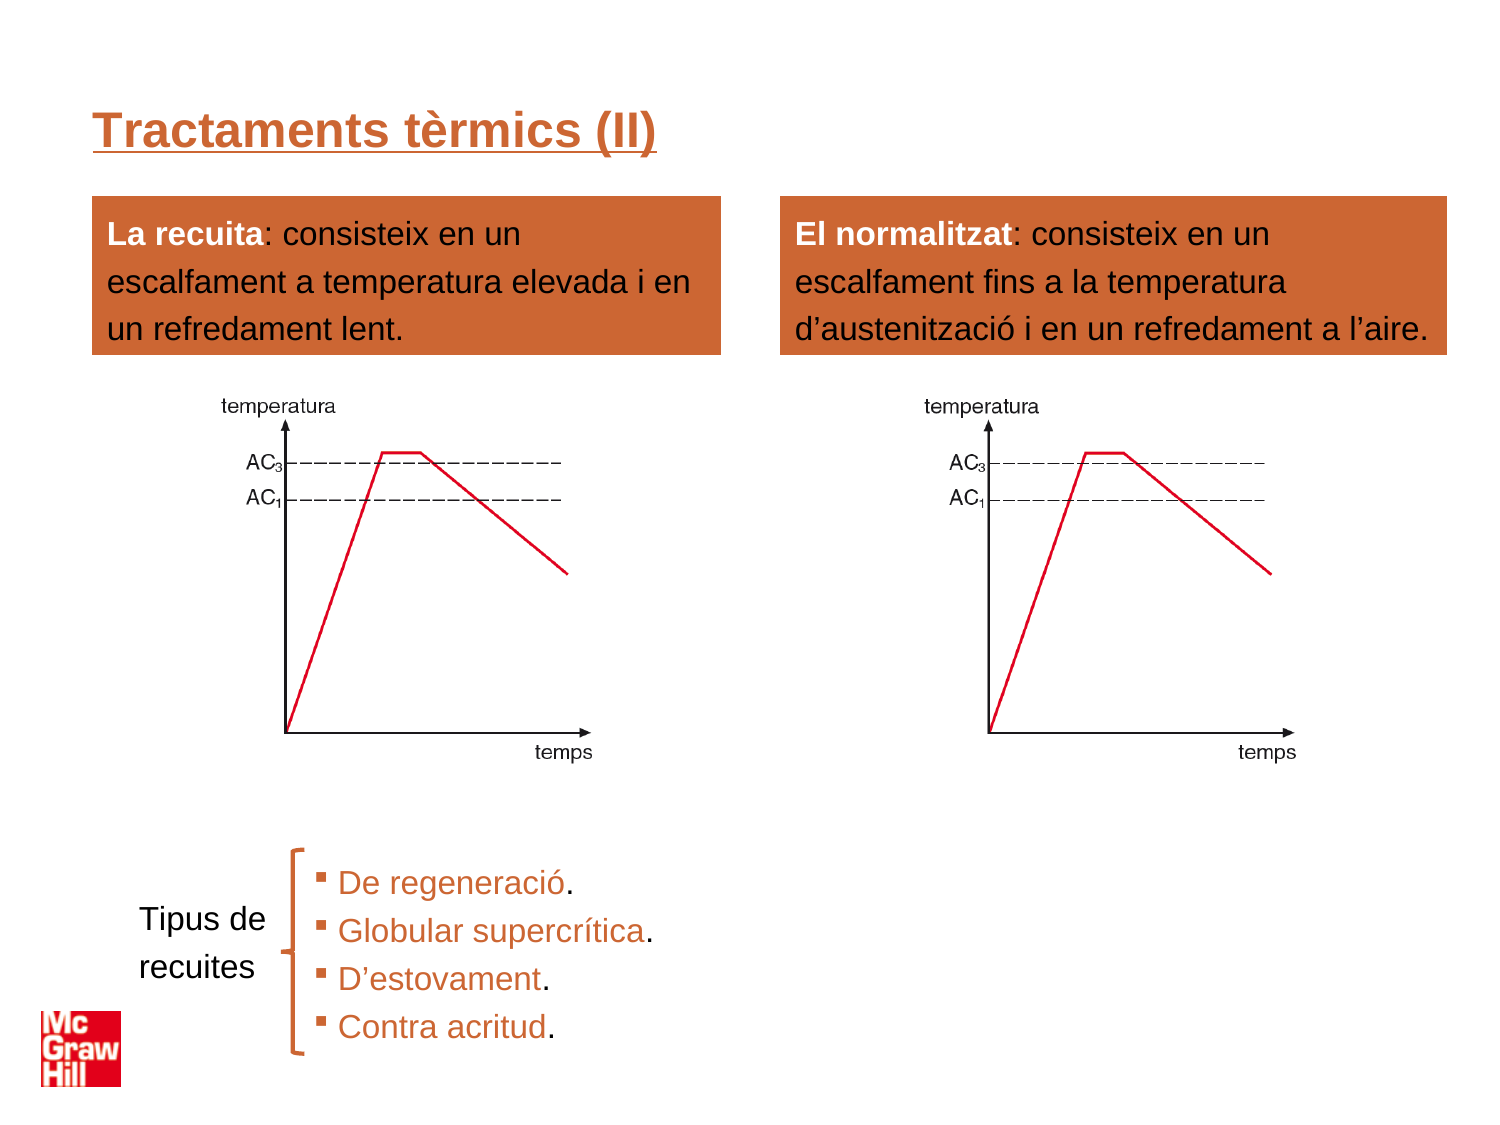

Tractaments tèrmics (II)
| La recuita: consisteix en un escalfament a temperatura elevada i en un refredament lent. |
| --- |
| |
| El normalitzat: consisteix en un escalfament fins a la temperatura d’austenització i en un refredament a l’aire. |
| --- |
| |
 De regeneració.
 Globular supercrítica.
 D’estovament.
 Contra acritud.
Tipus de recuites